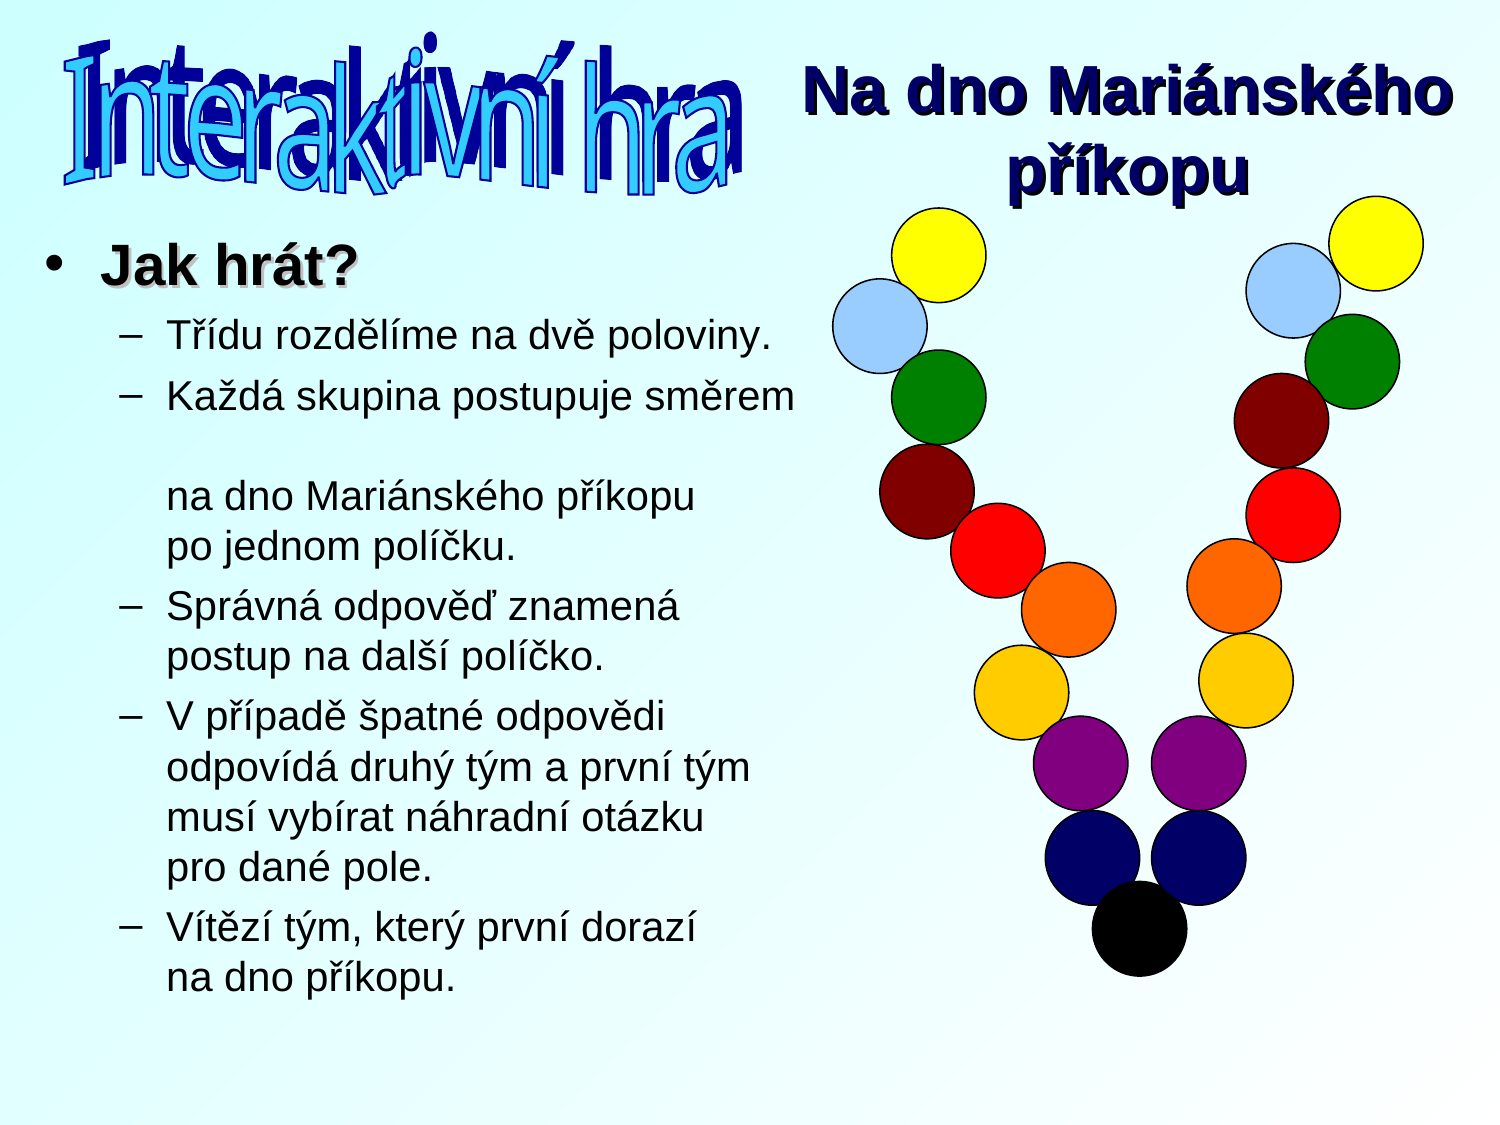

Na dno Mariánského příkopu
Interaktivní hra
# Jak hrát?
Třídu rozdělíme na dvě poloviny.
Každá skupina postupuje směrem
na dno Mariánského příkopu
po jednom políčku.
Správná odpověď znamená postup na další políčko.
V případě špatné odpovědi odpovídá druhý tým a první tým musí vybírat náhradní otázku
pro dané pole.
Vítězí tým, který první dorazí
na dno příkopu.